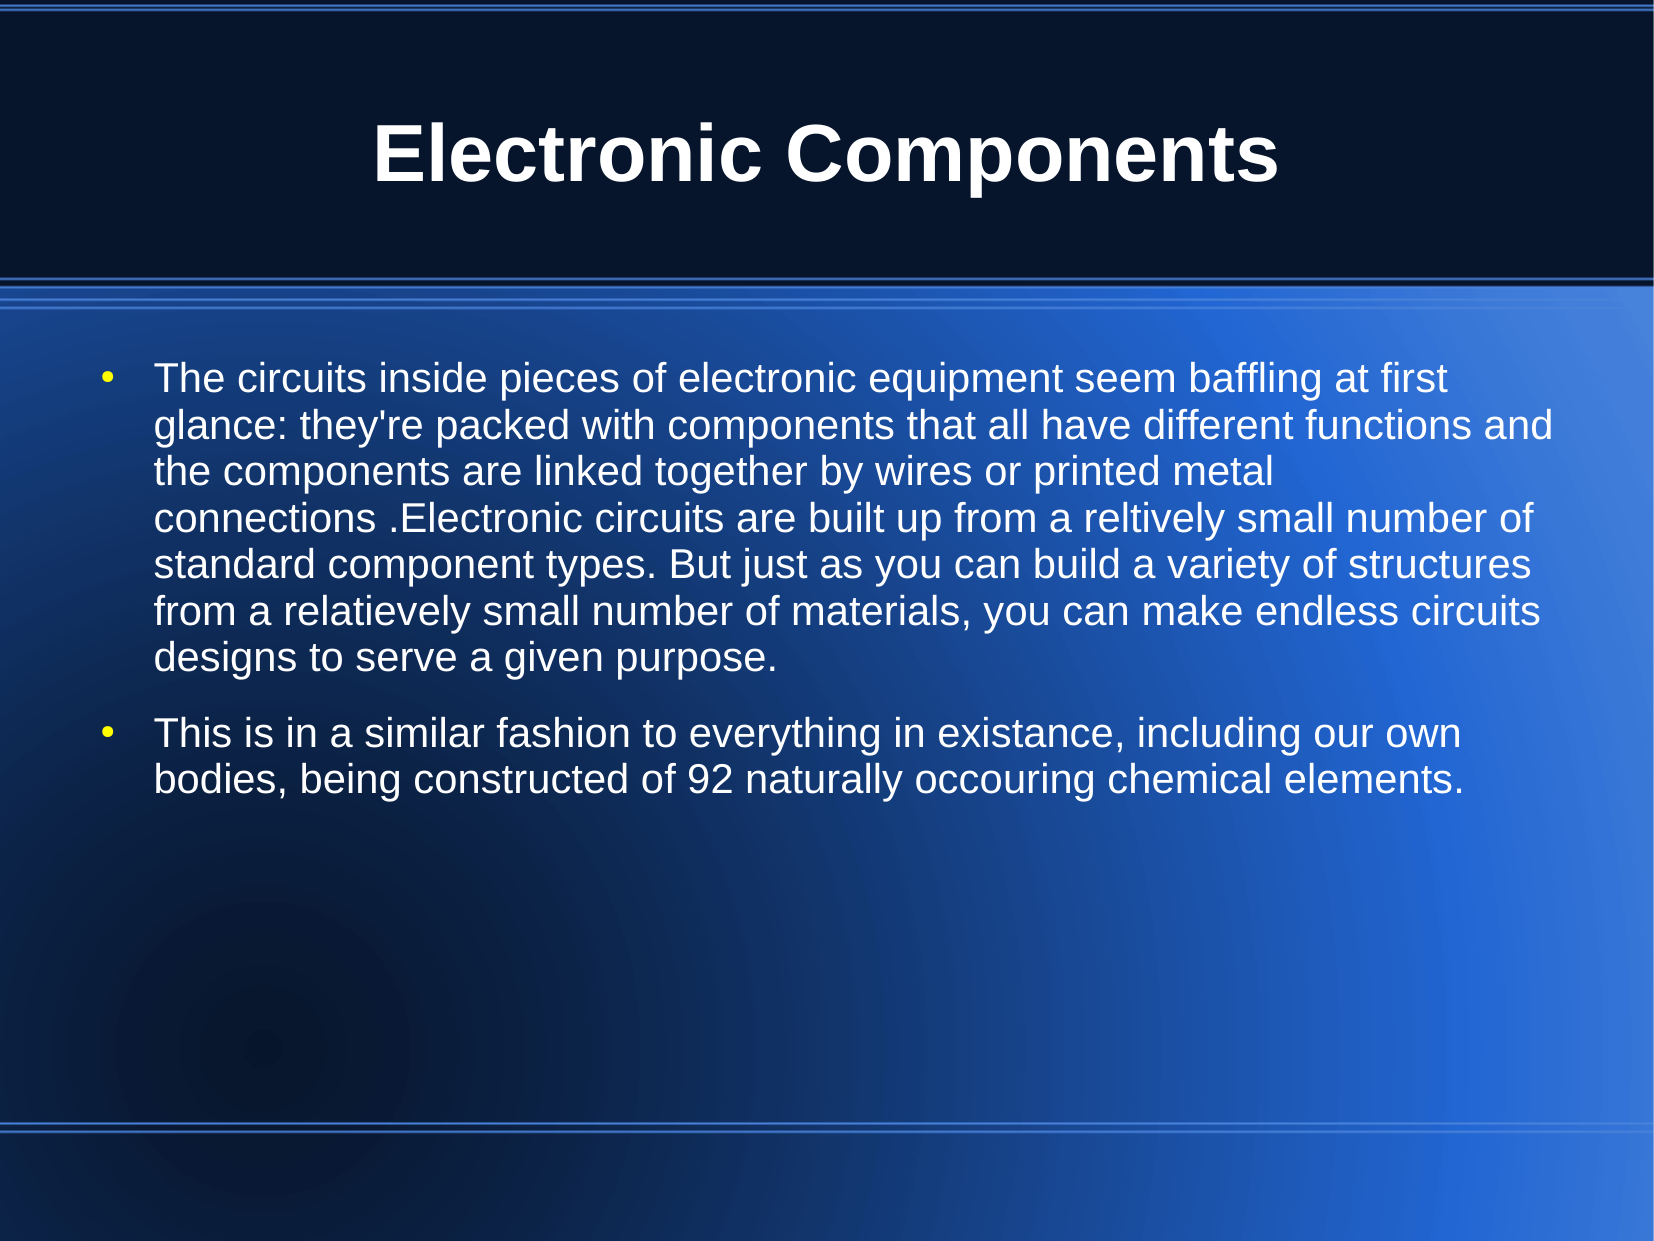

# Electronic Components
The circuits inside pieces of electronic equipment seem baffling at first glance: they're packed with components that all have different functions and the components are linked together by wires or printed metal connections .Electronic circuits are built up from a reltively small number of standard component types. But just as you can build a variety of structures from a relatievely small number of materials, you can make endless circuits designs to serve a given purpose.
This is in a similar fashion to everything in existance, including our own bodies, being constructed of 92 naturally occouring chemical elements.